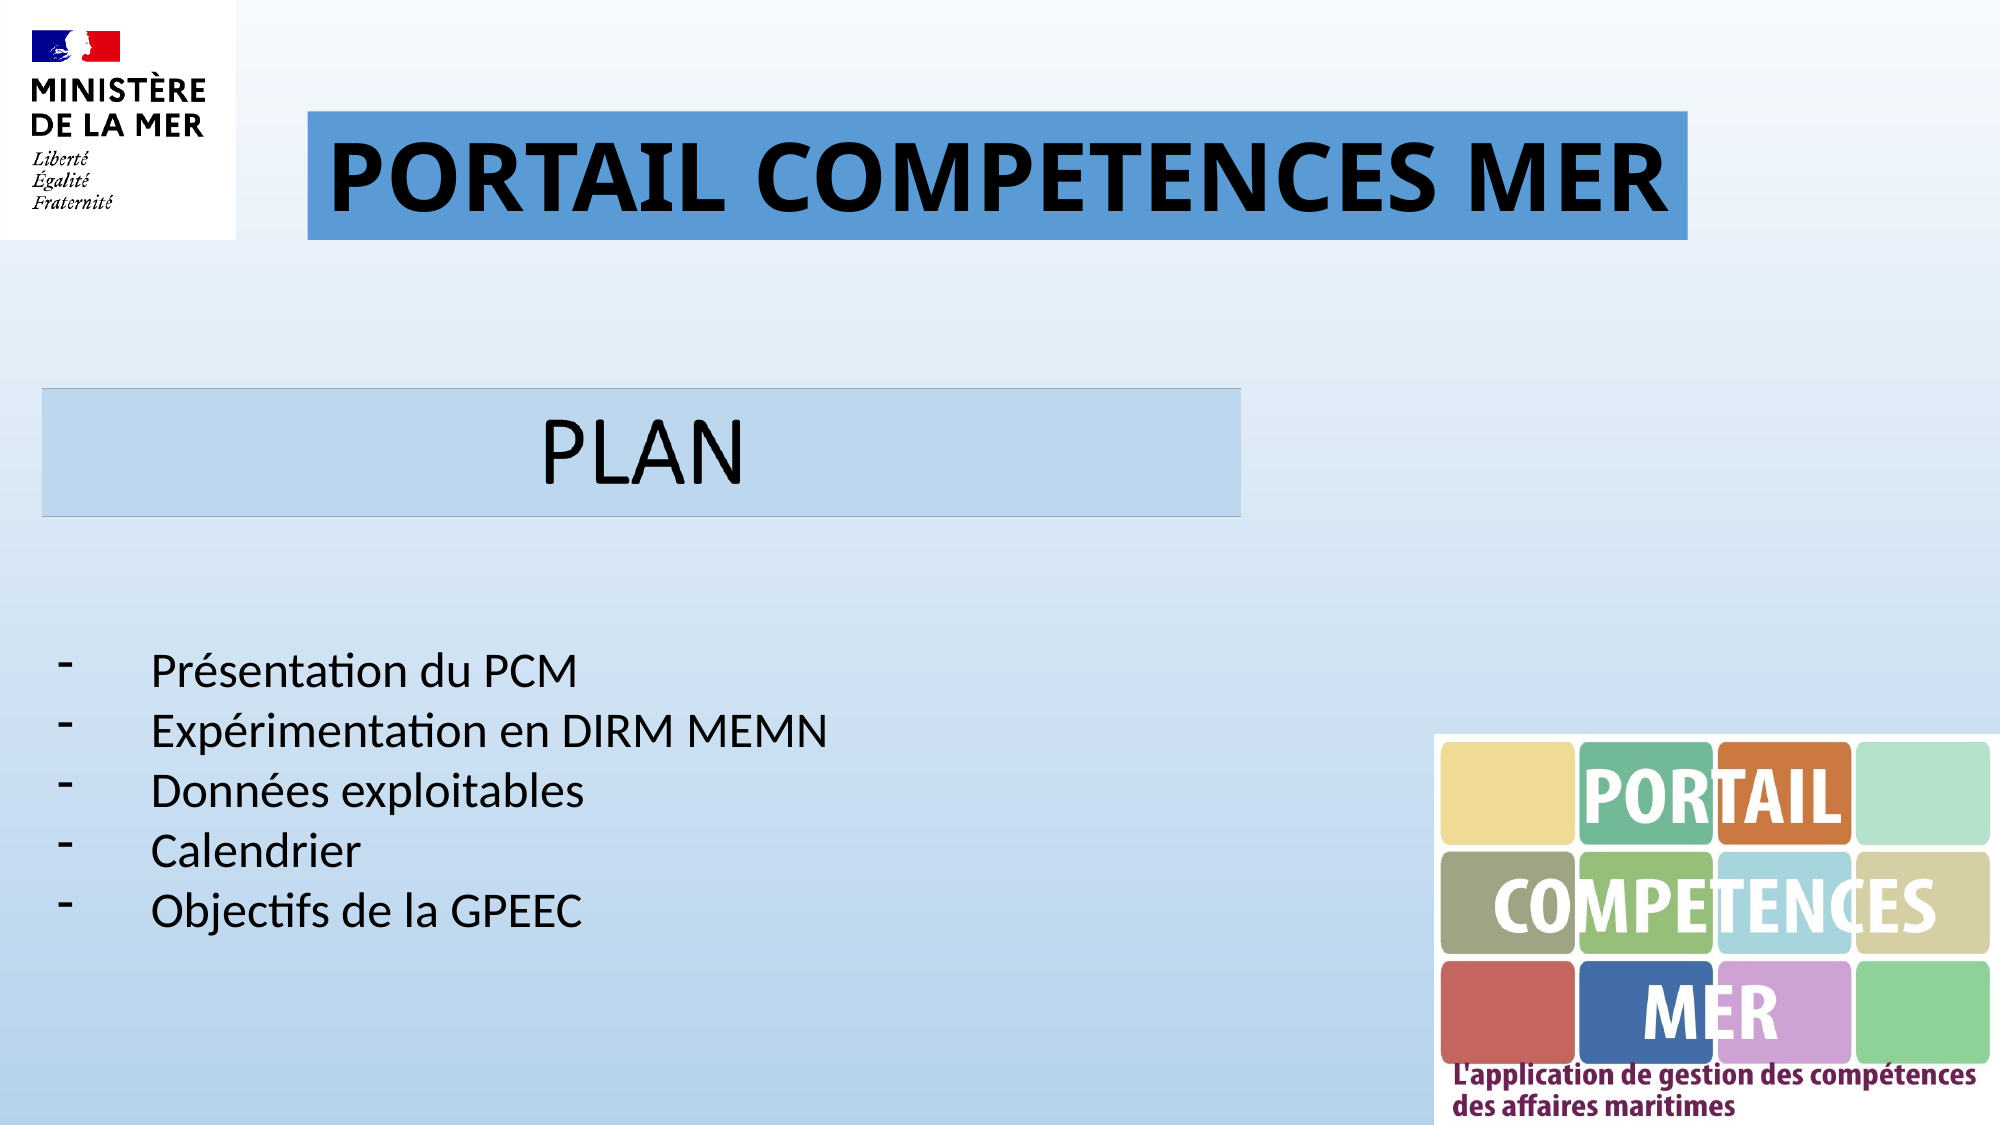

# PORTAIL COMPETENCES MER
Présentation du PCM
Expérimentation en DIRM MEMN
Données exploitables
Calendrier
Objectifs de la GPEEC